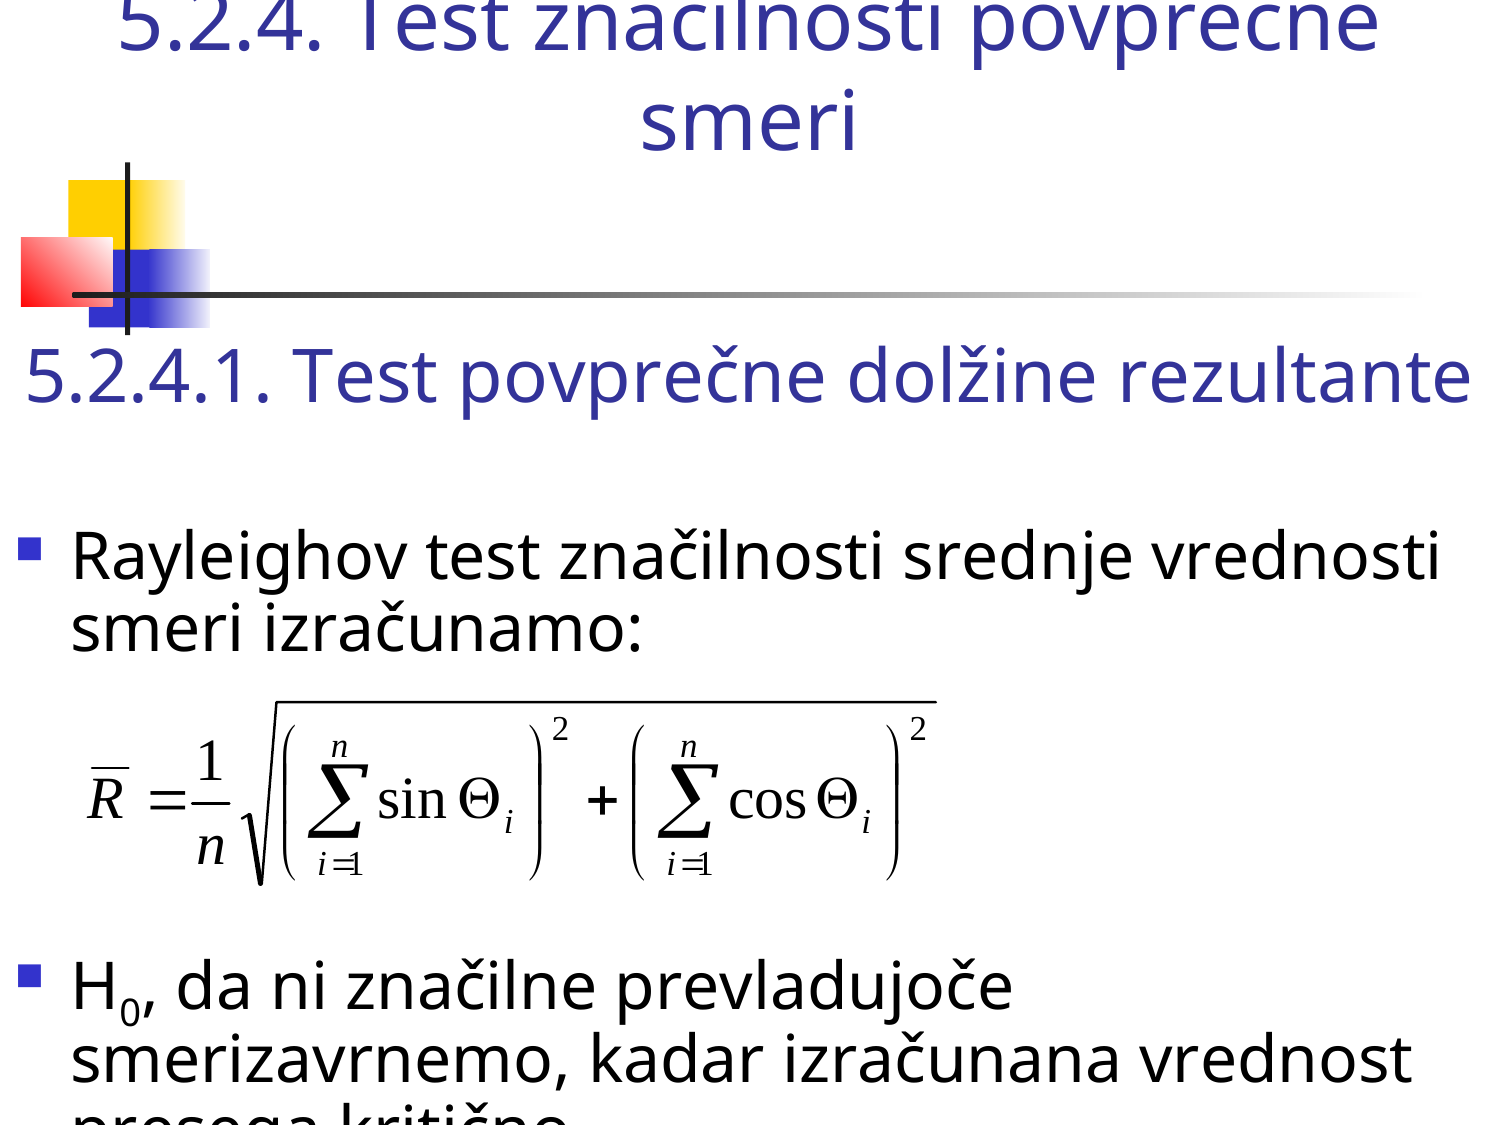

# 5.2.4. Test značilnosti povprečne smeri
5.2.4.1. Test povprečne dolžine rezultante
Rayleighov test značilnosti srednje vrednosti smeri izračunamo:
H0, da ni značilne prevladujoče smerizavrnemo, kadar izračunana vrednost presega kritično.